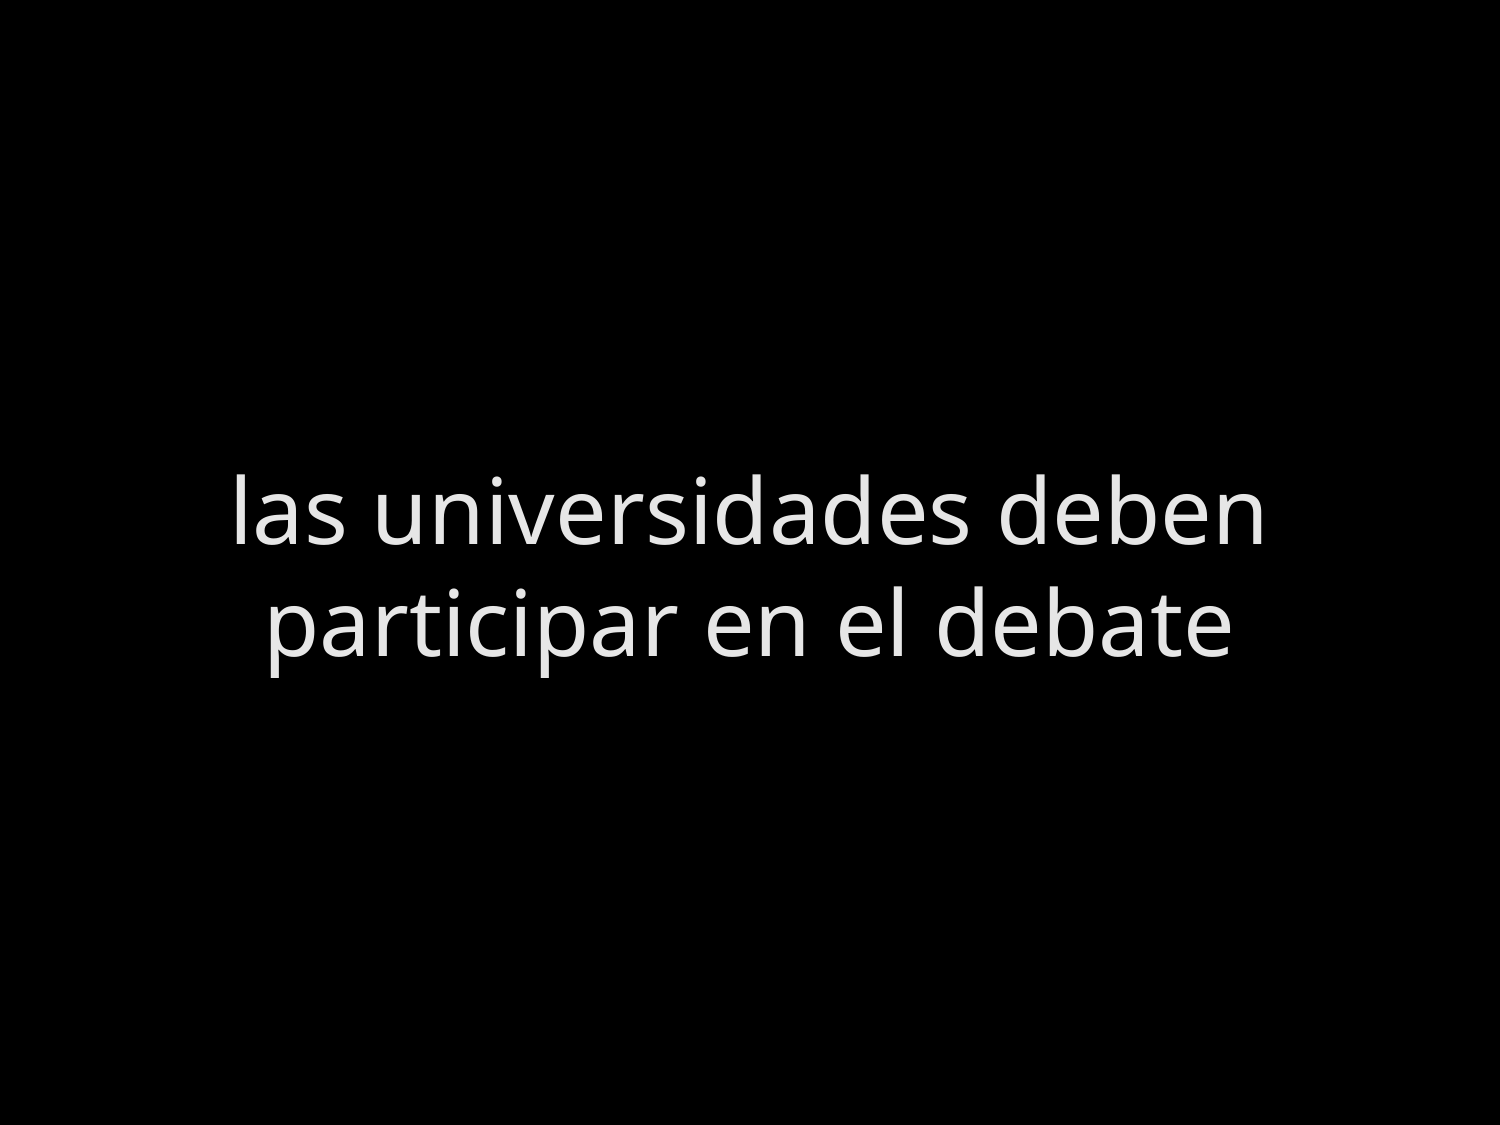

# las universidades deben
participar en el debate